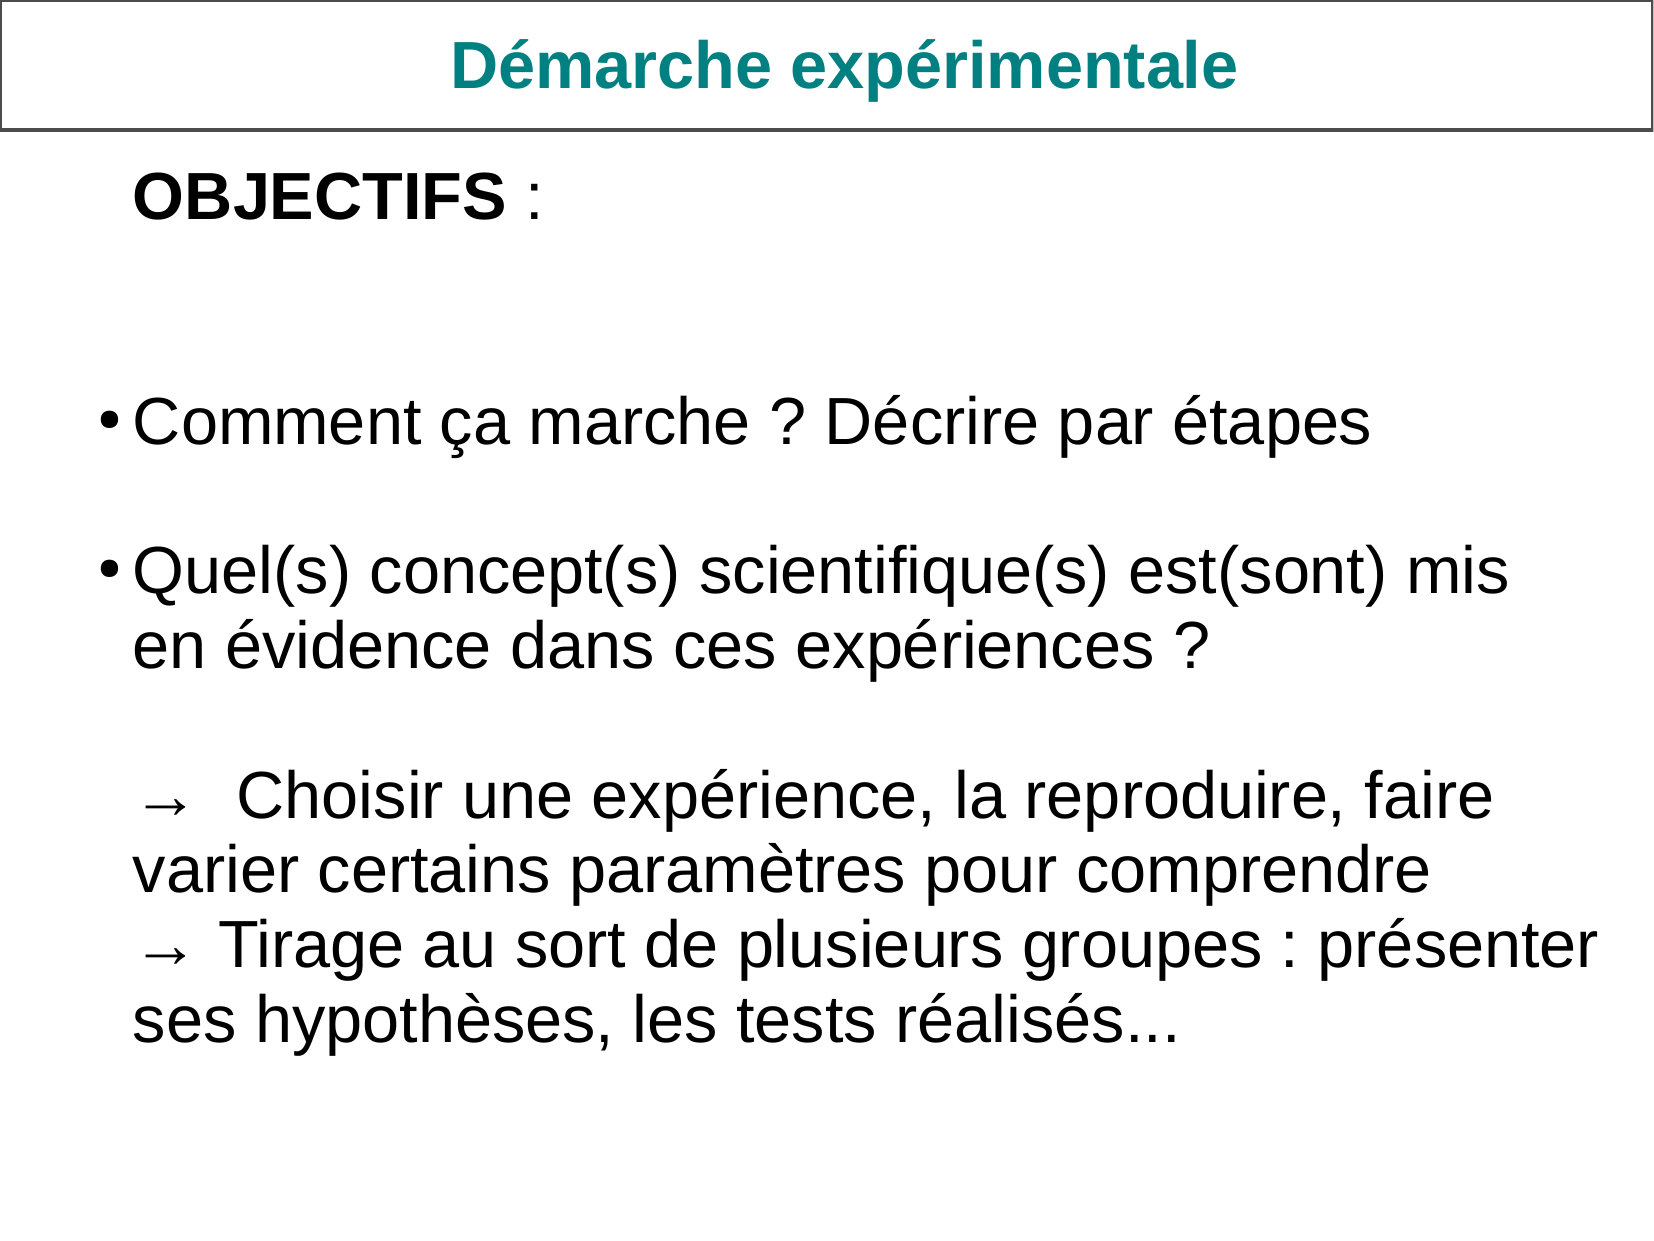

Démarche expérimentale
OBJECTIFS :
Comment ça marche ? Décrire par étapes
Quel(s) concept(s) scientifique(s) est(sont) mis en évidence dans ces expériences ?
→ Choisir une expérience, la reproduire, faire varier certains paramètres pour comprendre
→ Tirage au sort de plusieurs groupes : présenter ses hypothèses, les tests réalisés...